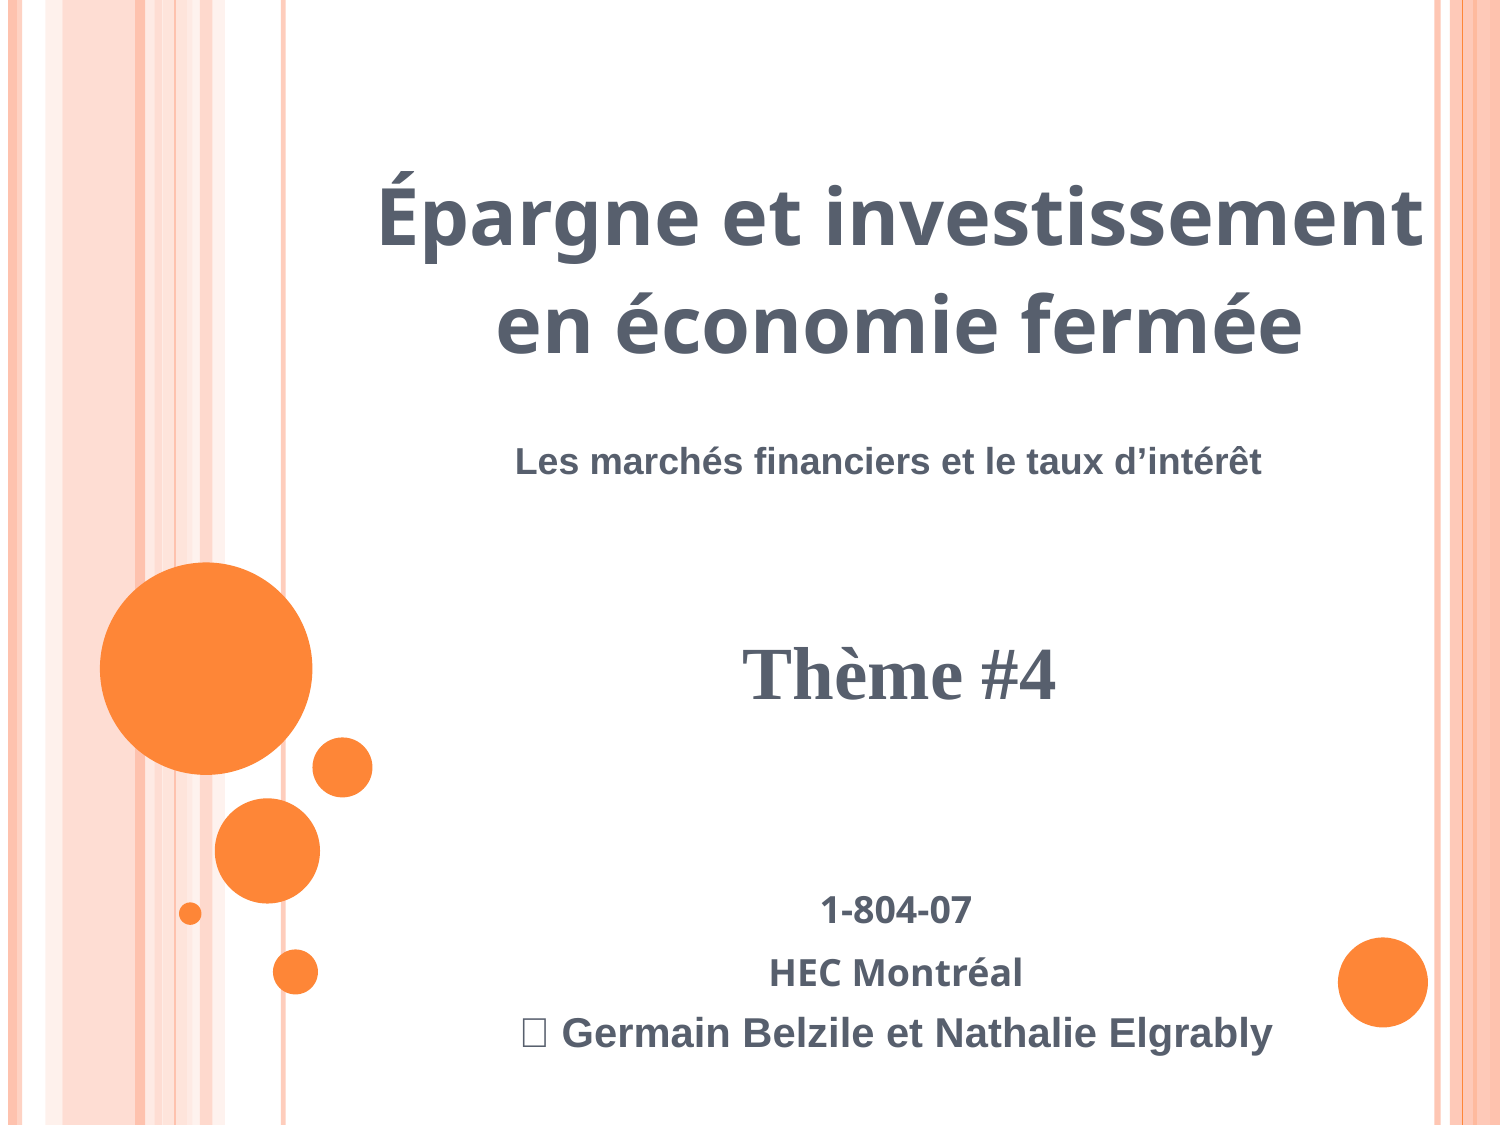

# Épargne et investissement en économie fermée
Les marchés financiers et le taux d’intérêt
Thème #4
1-804-07
HEC Montréal
 Germain Belzile et Nathalie Elgrably